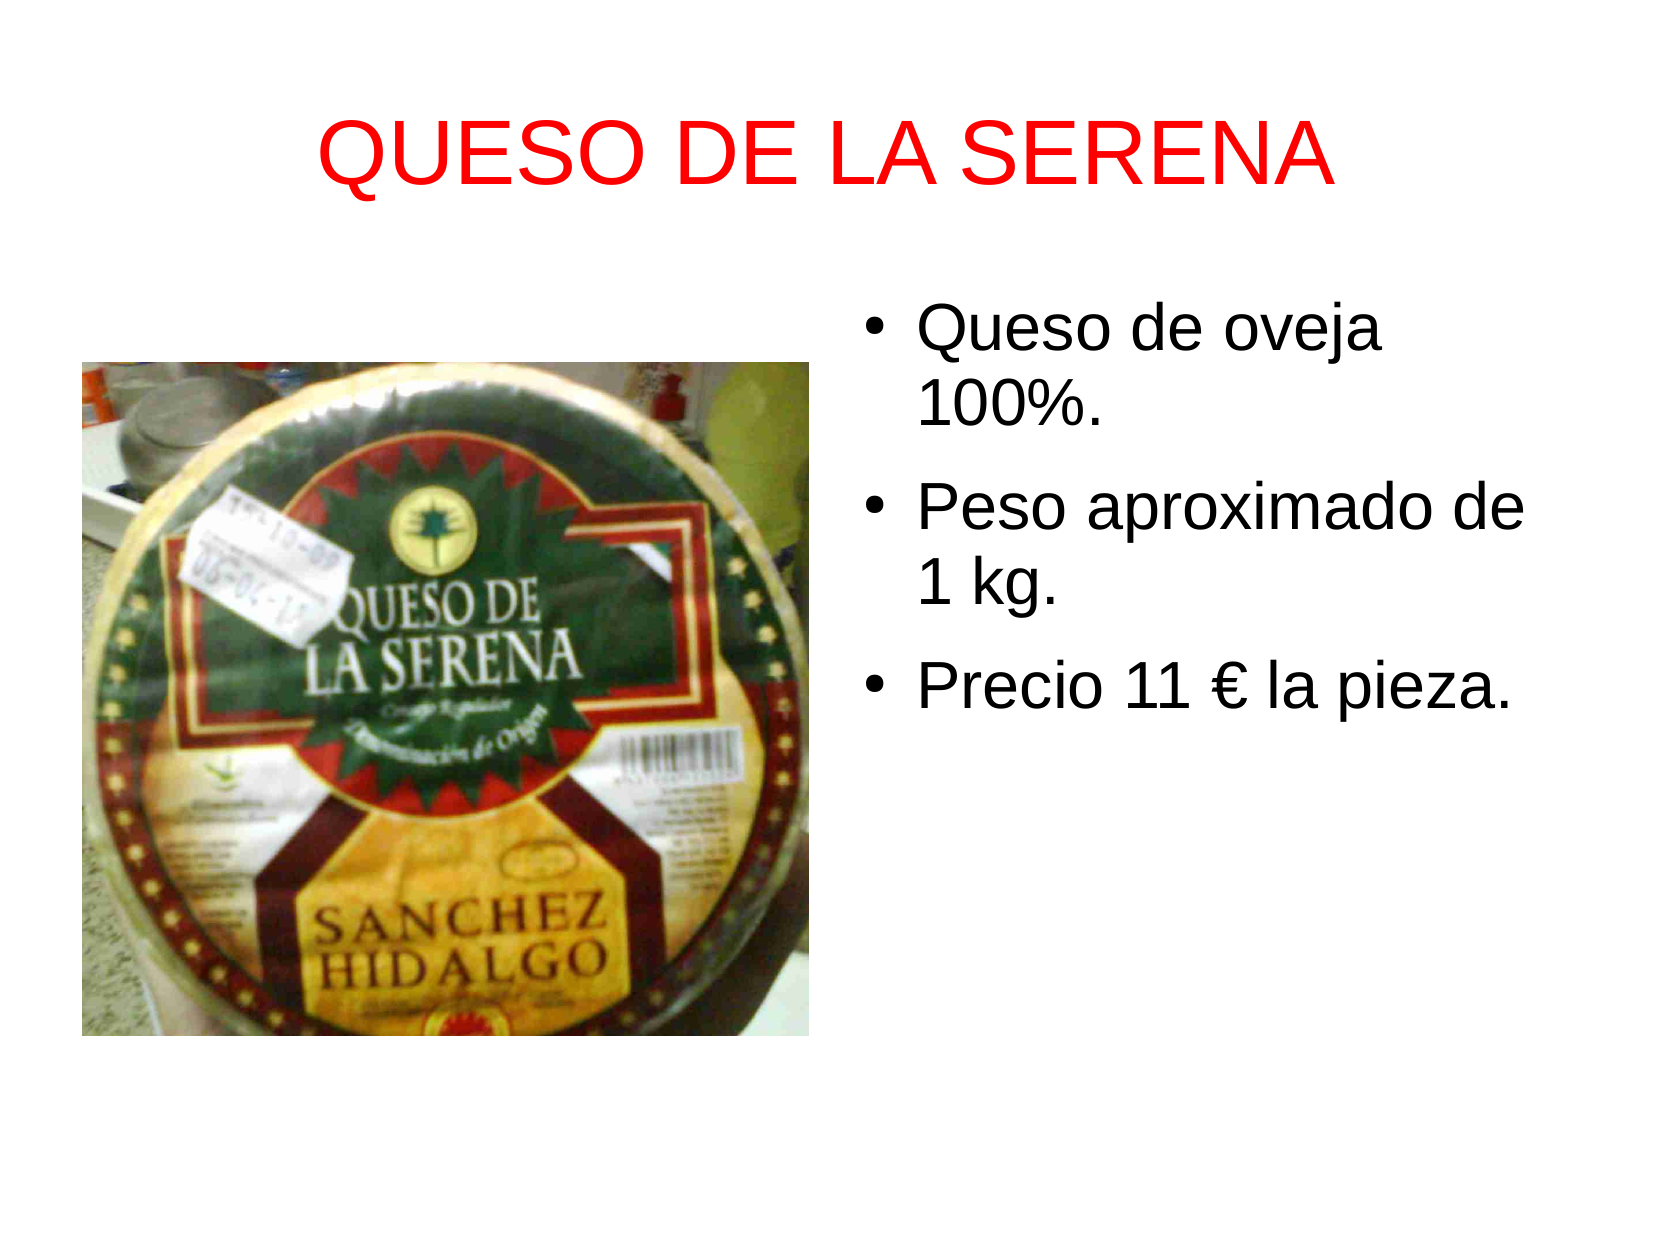

# QUESO DE LA SERENA
Queso de oveja 100%.
Peso aproximado de 1 kg.
Precio 11 € la pieza.